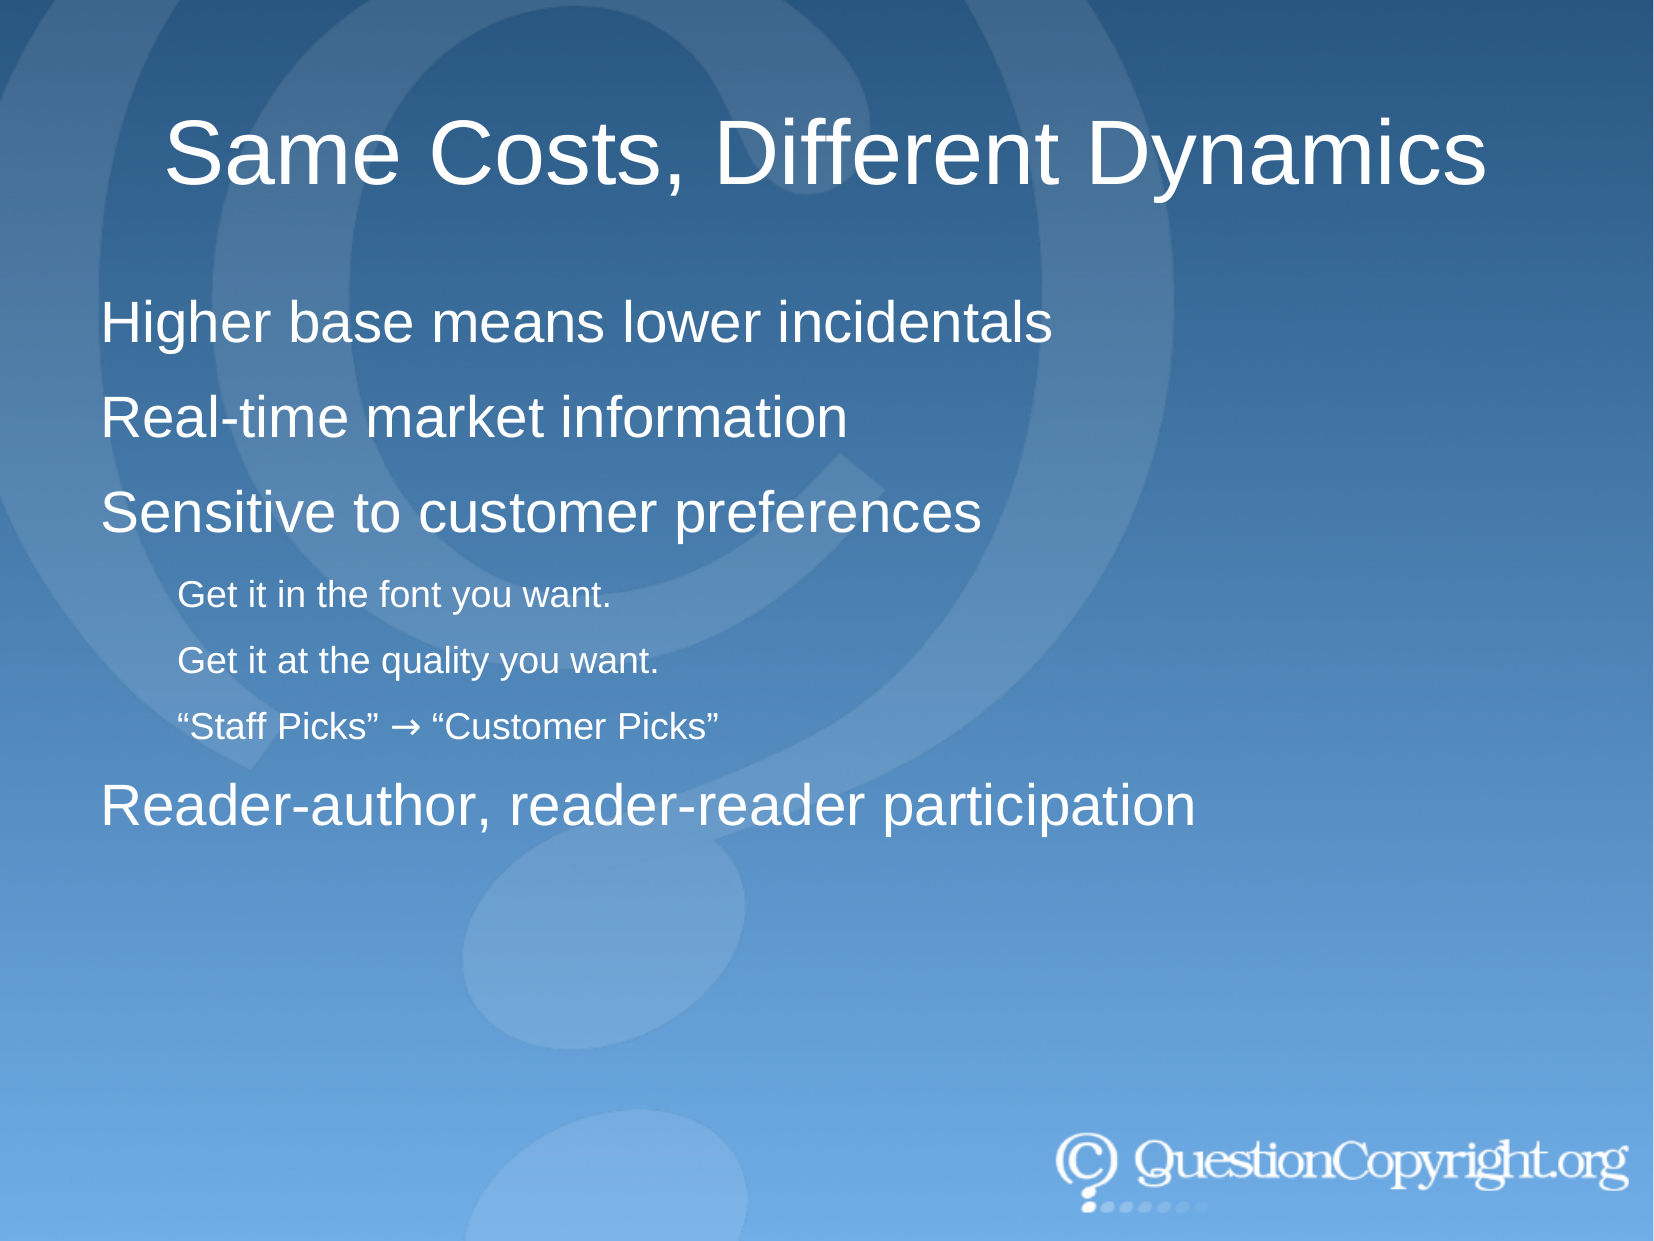

# Same Costs, Different Dynamics
Higher base means lower incidentals
Real-time market information
Sensitive to customer preferences
Get it in the font you want.
Get it at the quality you want.
“Staff Picks” → “Customer Picks”
Reader-author, reader-reader participation